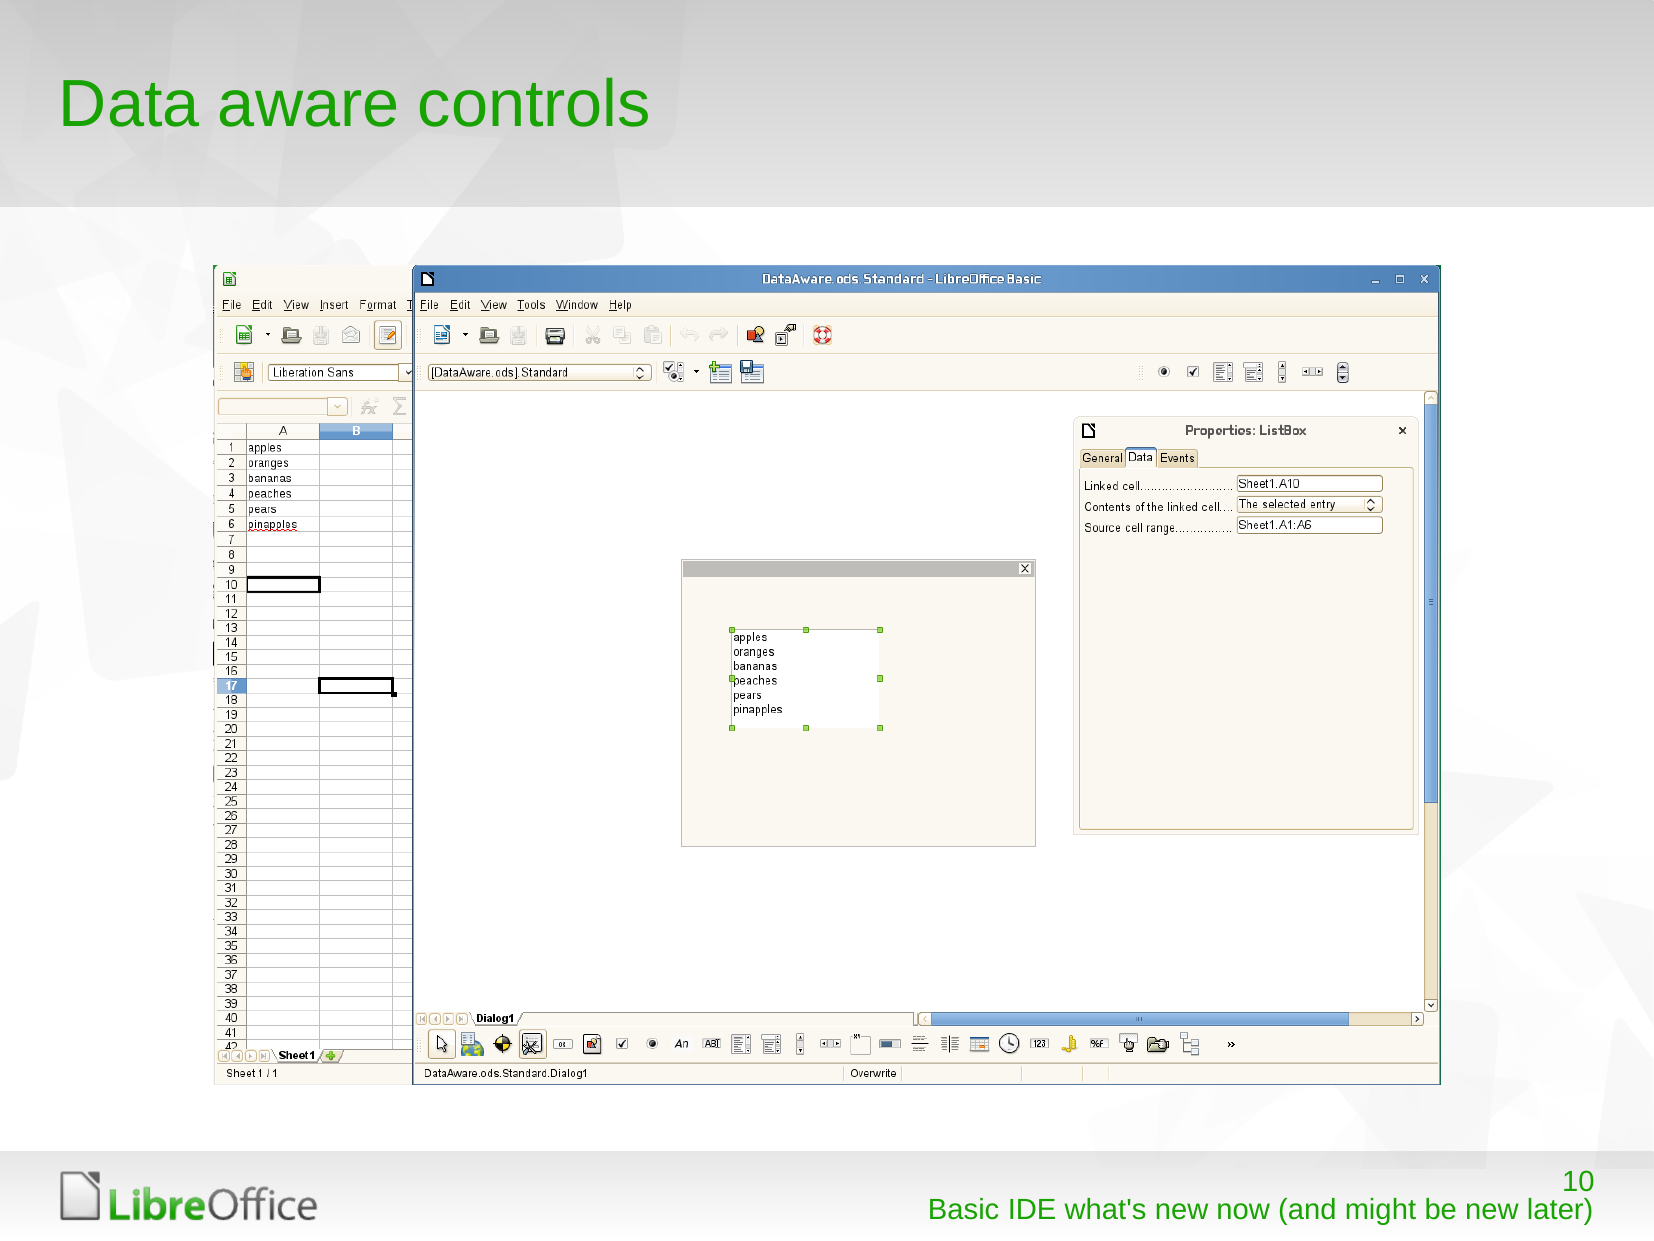

# Data aware controls
10
Basic IDE what's new now (and might be new later)